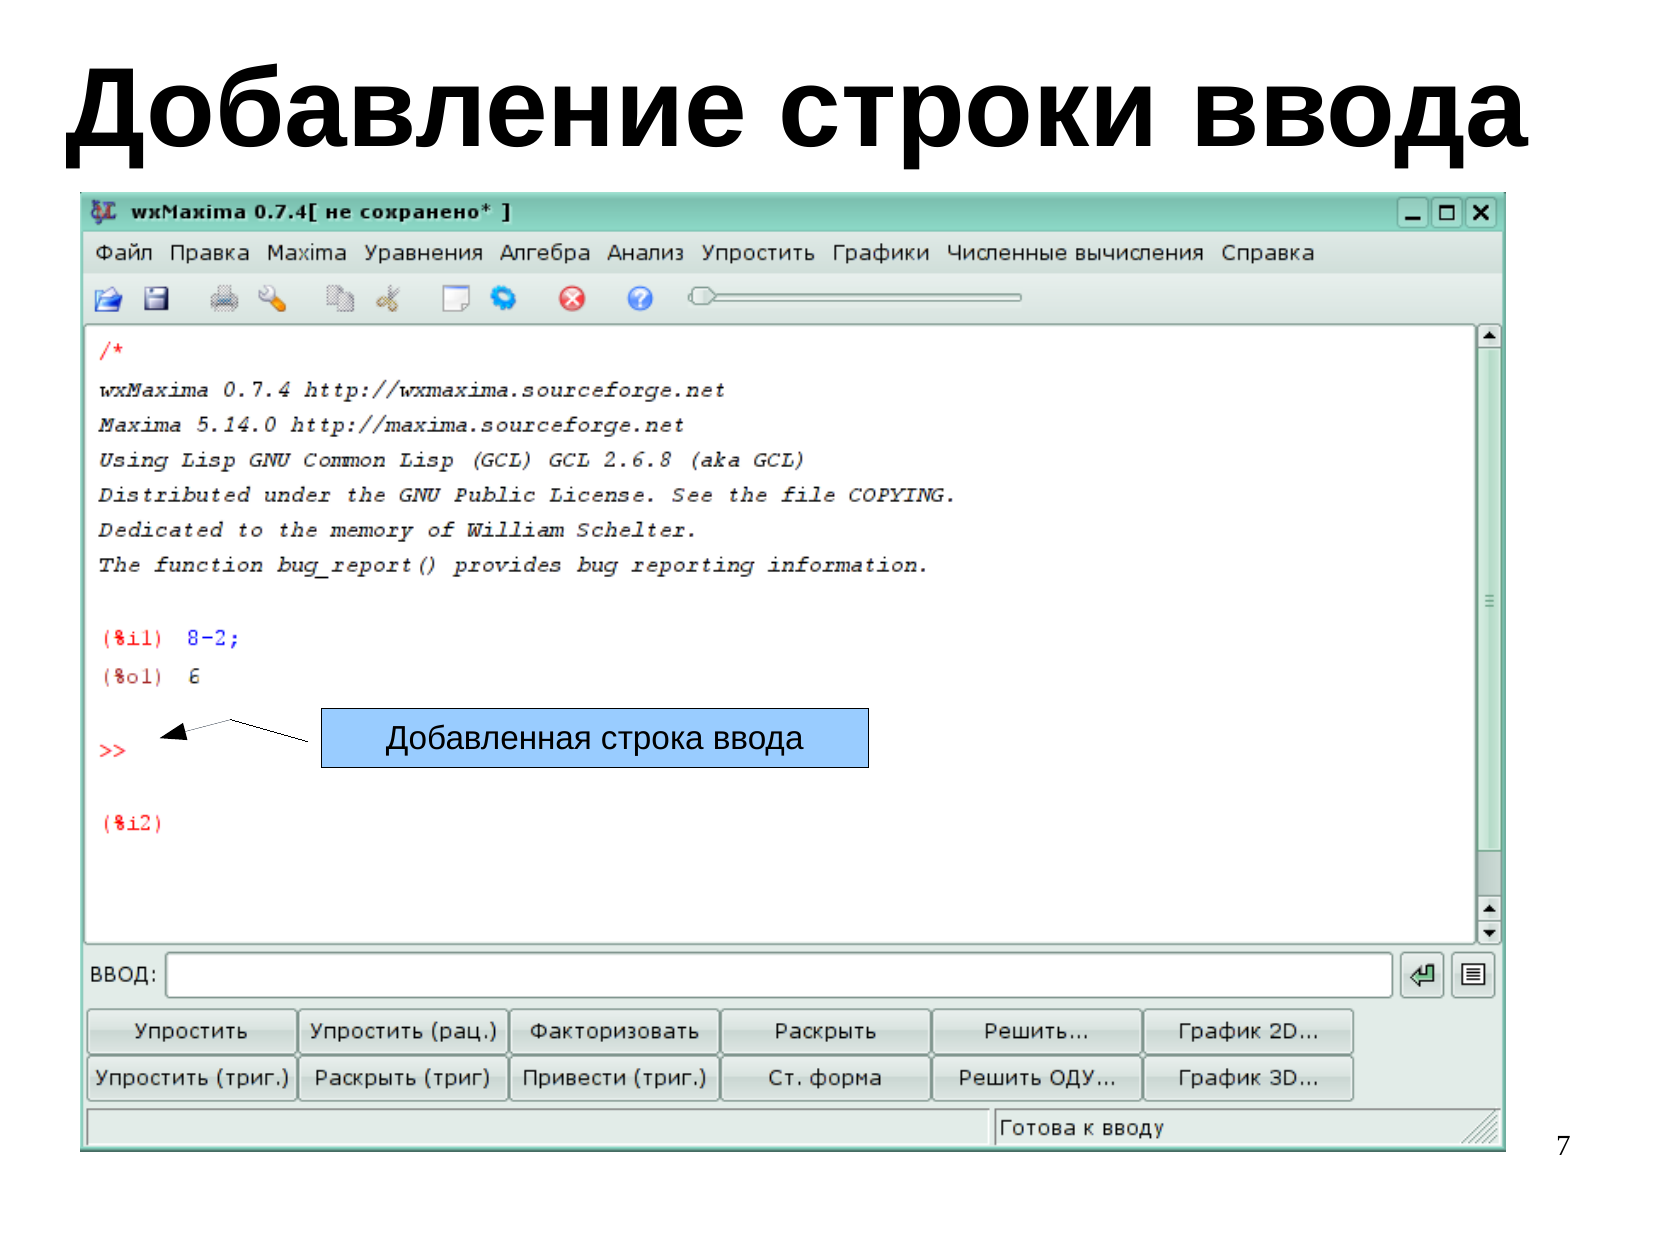

Добавление строки ввода
Добавленная строка ввода
7